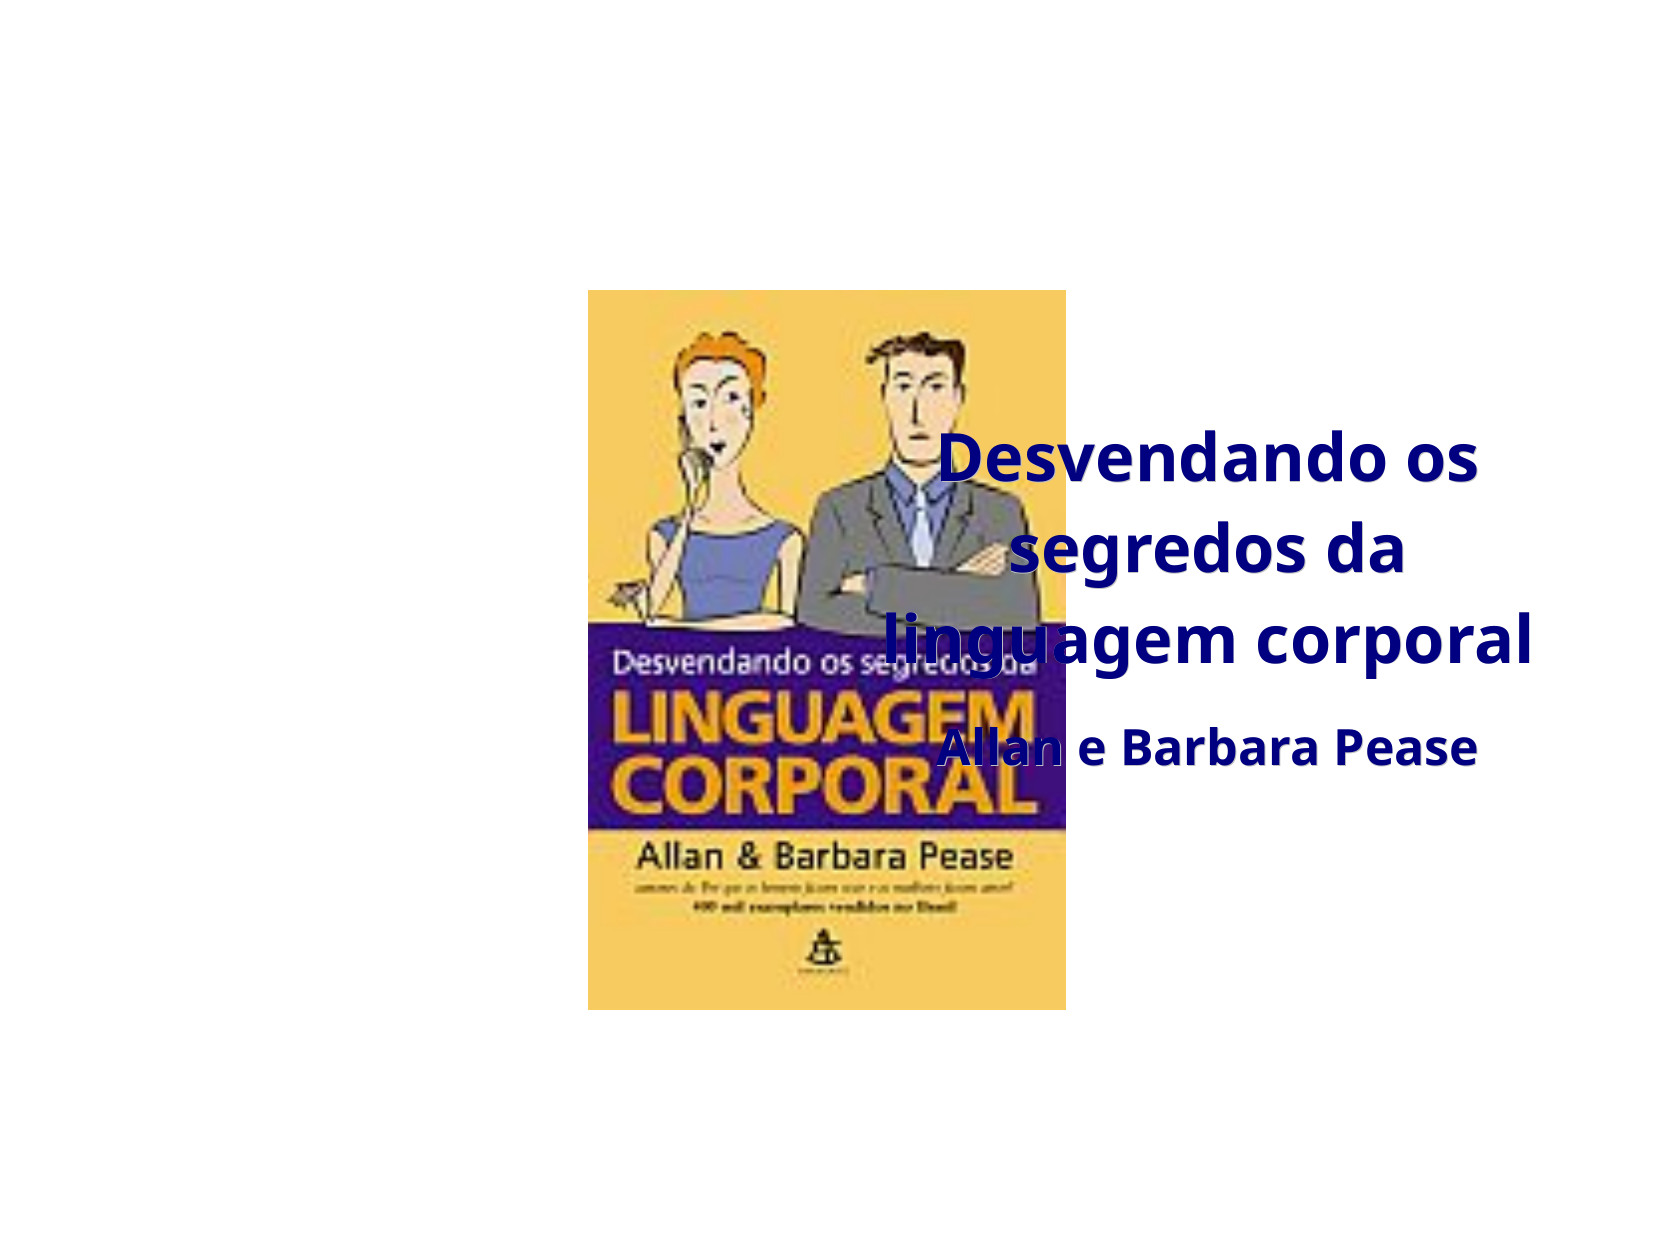

#
Desvendando os segredos da linguagem corporal
Allan e Barbara Pease